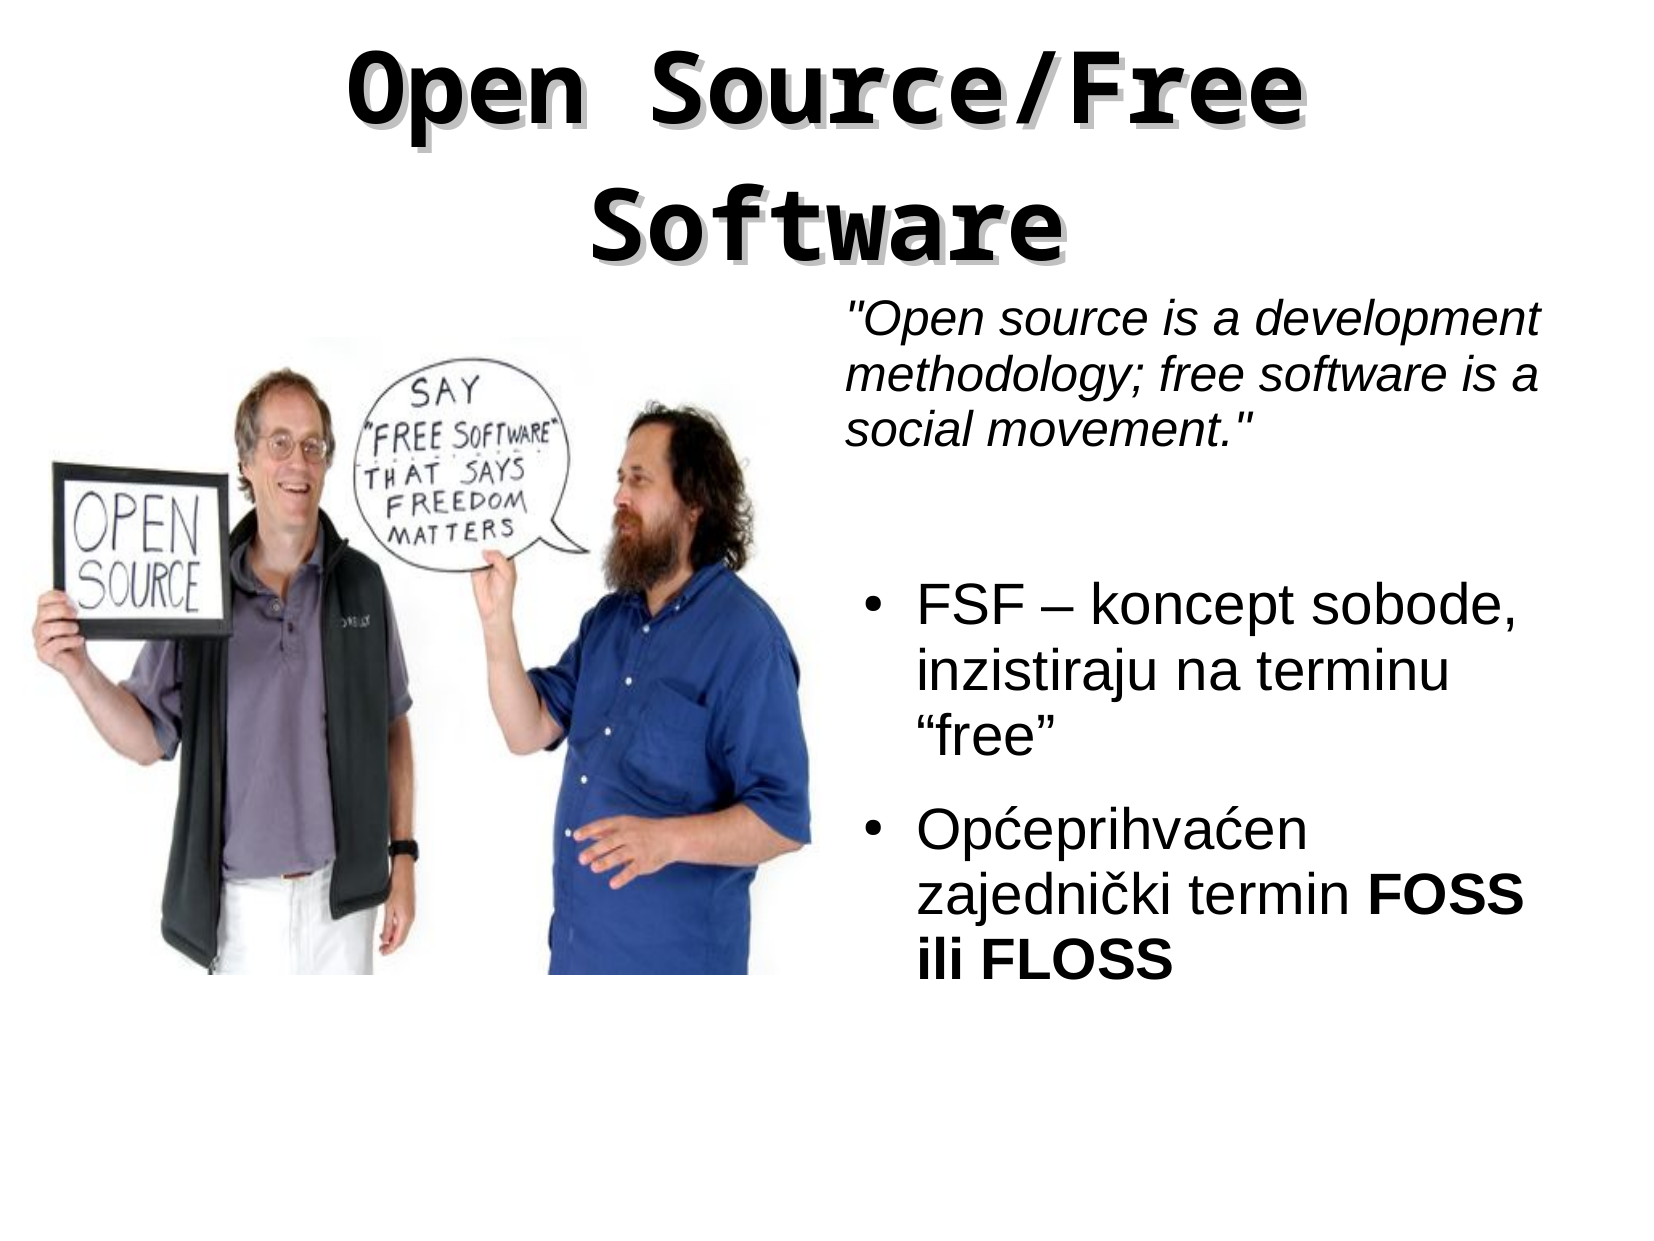

# Open Source/Free Software
"Open source is a development methodology; free software is a social movement."
FSF – koncept sobode, inzistiraju na terminu “free”
Općeprihvaćen zajednički termin FOSS ili FLOSS